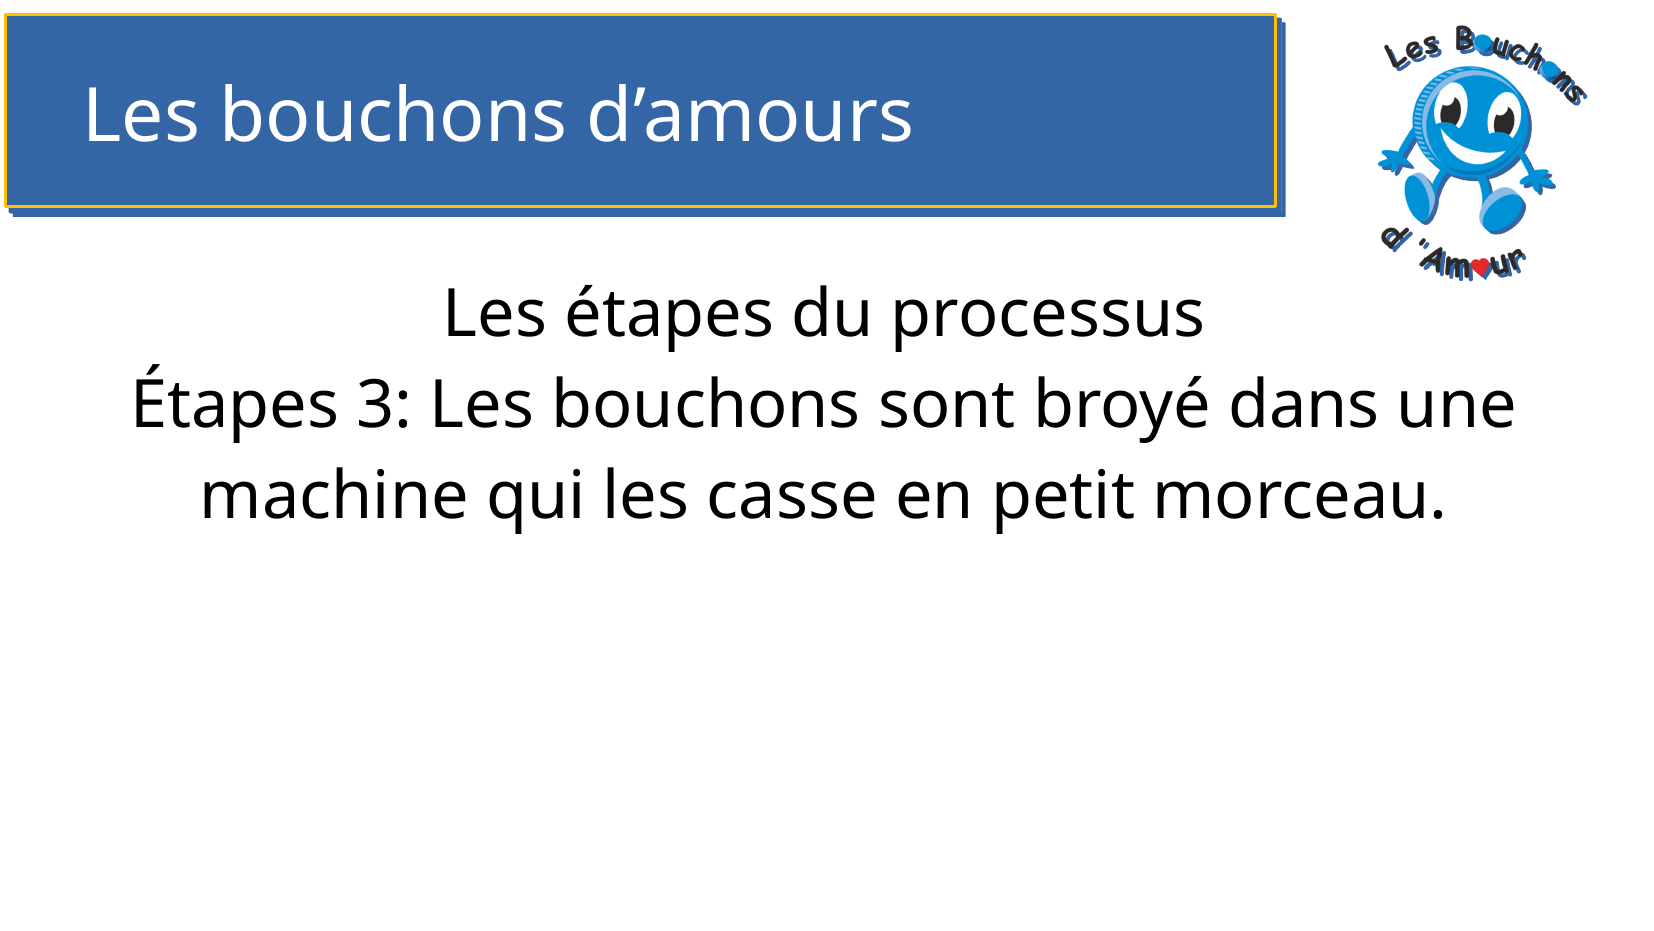

# Les bouchons d’amours
Les étapes du processus
Étapes 3: Les bouchons sont broyé dans une machine qui les casse en petit morceau.